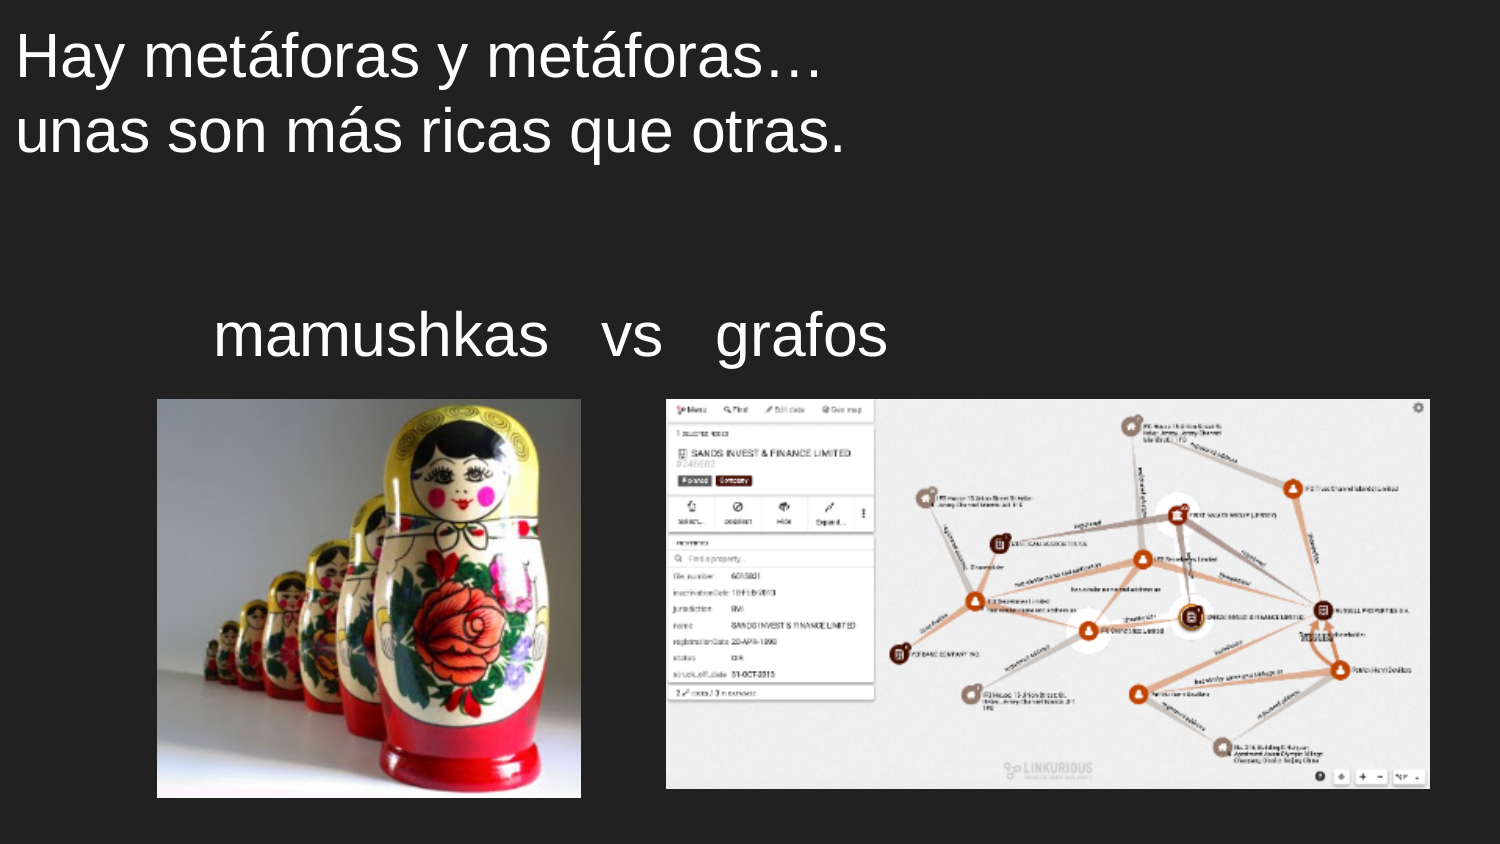

Hay metáforas y metáforas…
unas son más ricas que otras.
mamushkas vs grafos